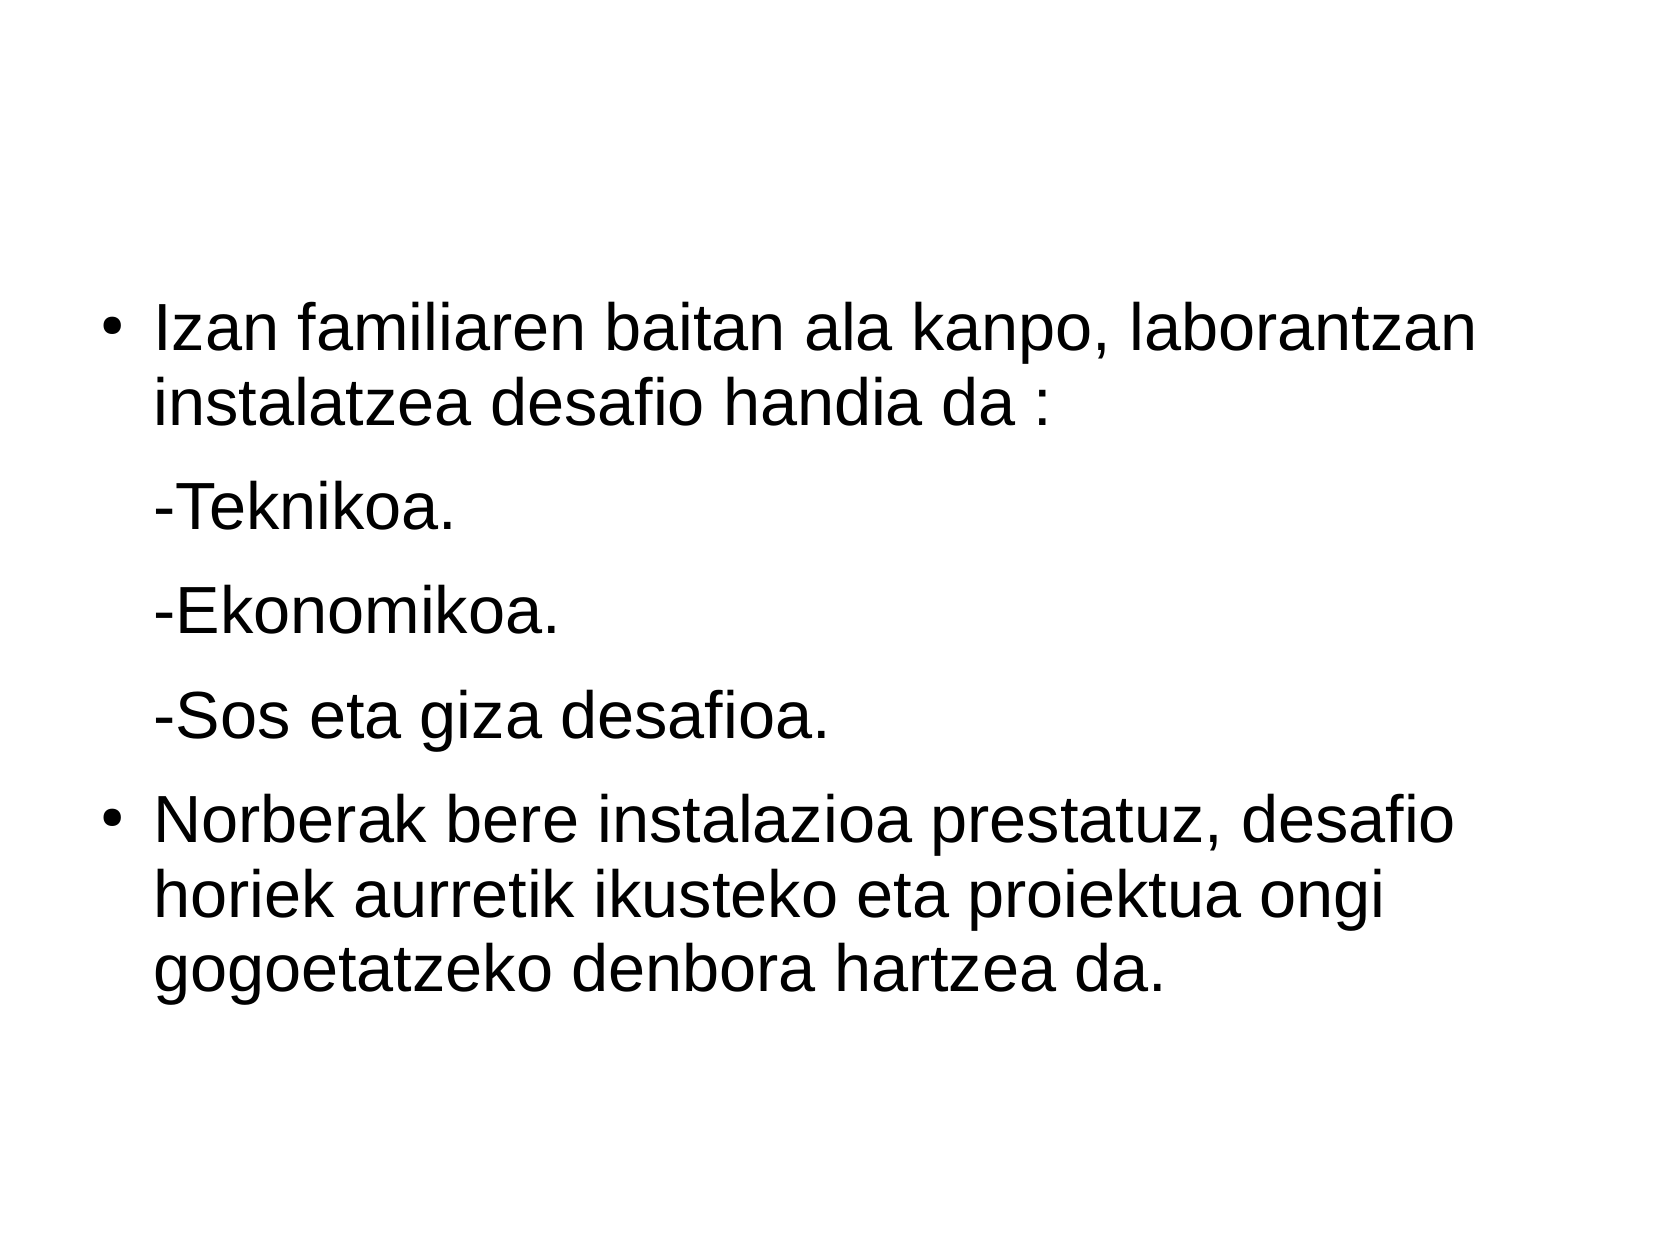

#
Izan familiaren baitan ala kanpo, laborantzan instalatzea desafio handia da :
-Teknikoa.
-Ekonomikoa.
-Sos eta giza desafioa.
Norberak bere instalazioa prestatuz, desafio horiek aurretik ikusteko eta proiektua ongi gogoetatzeko denbora hartzea da.